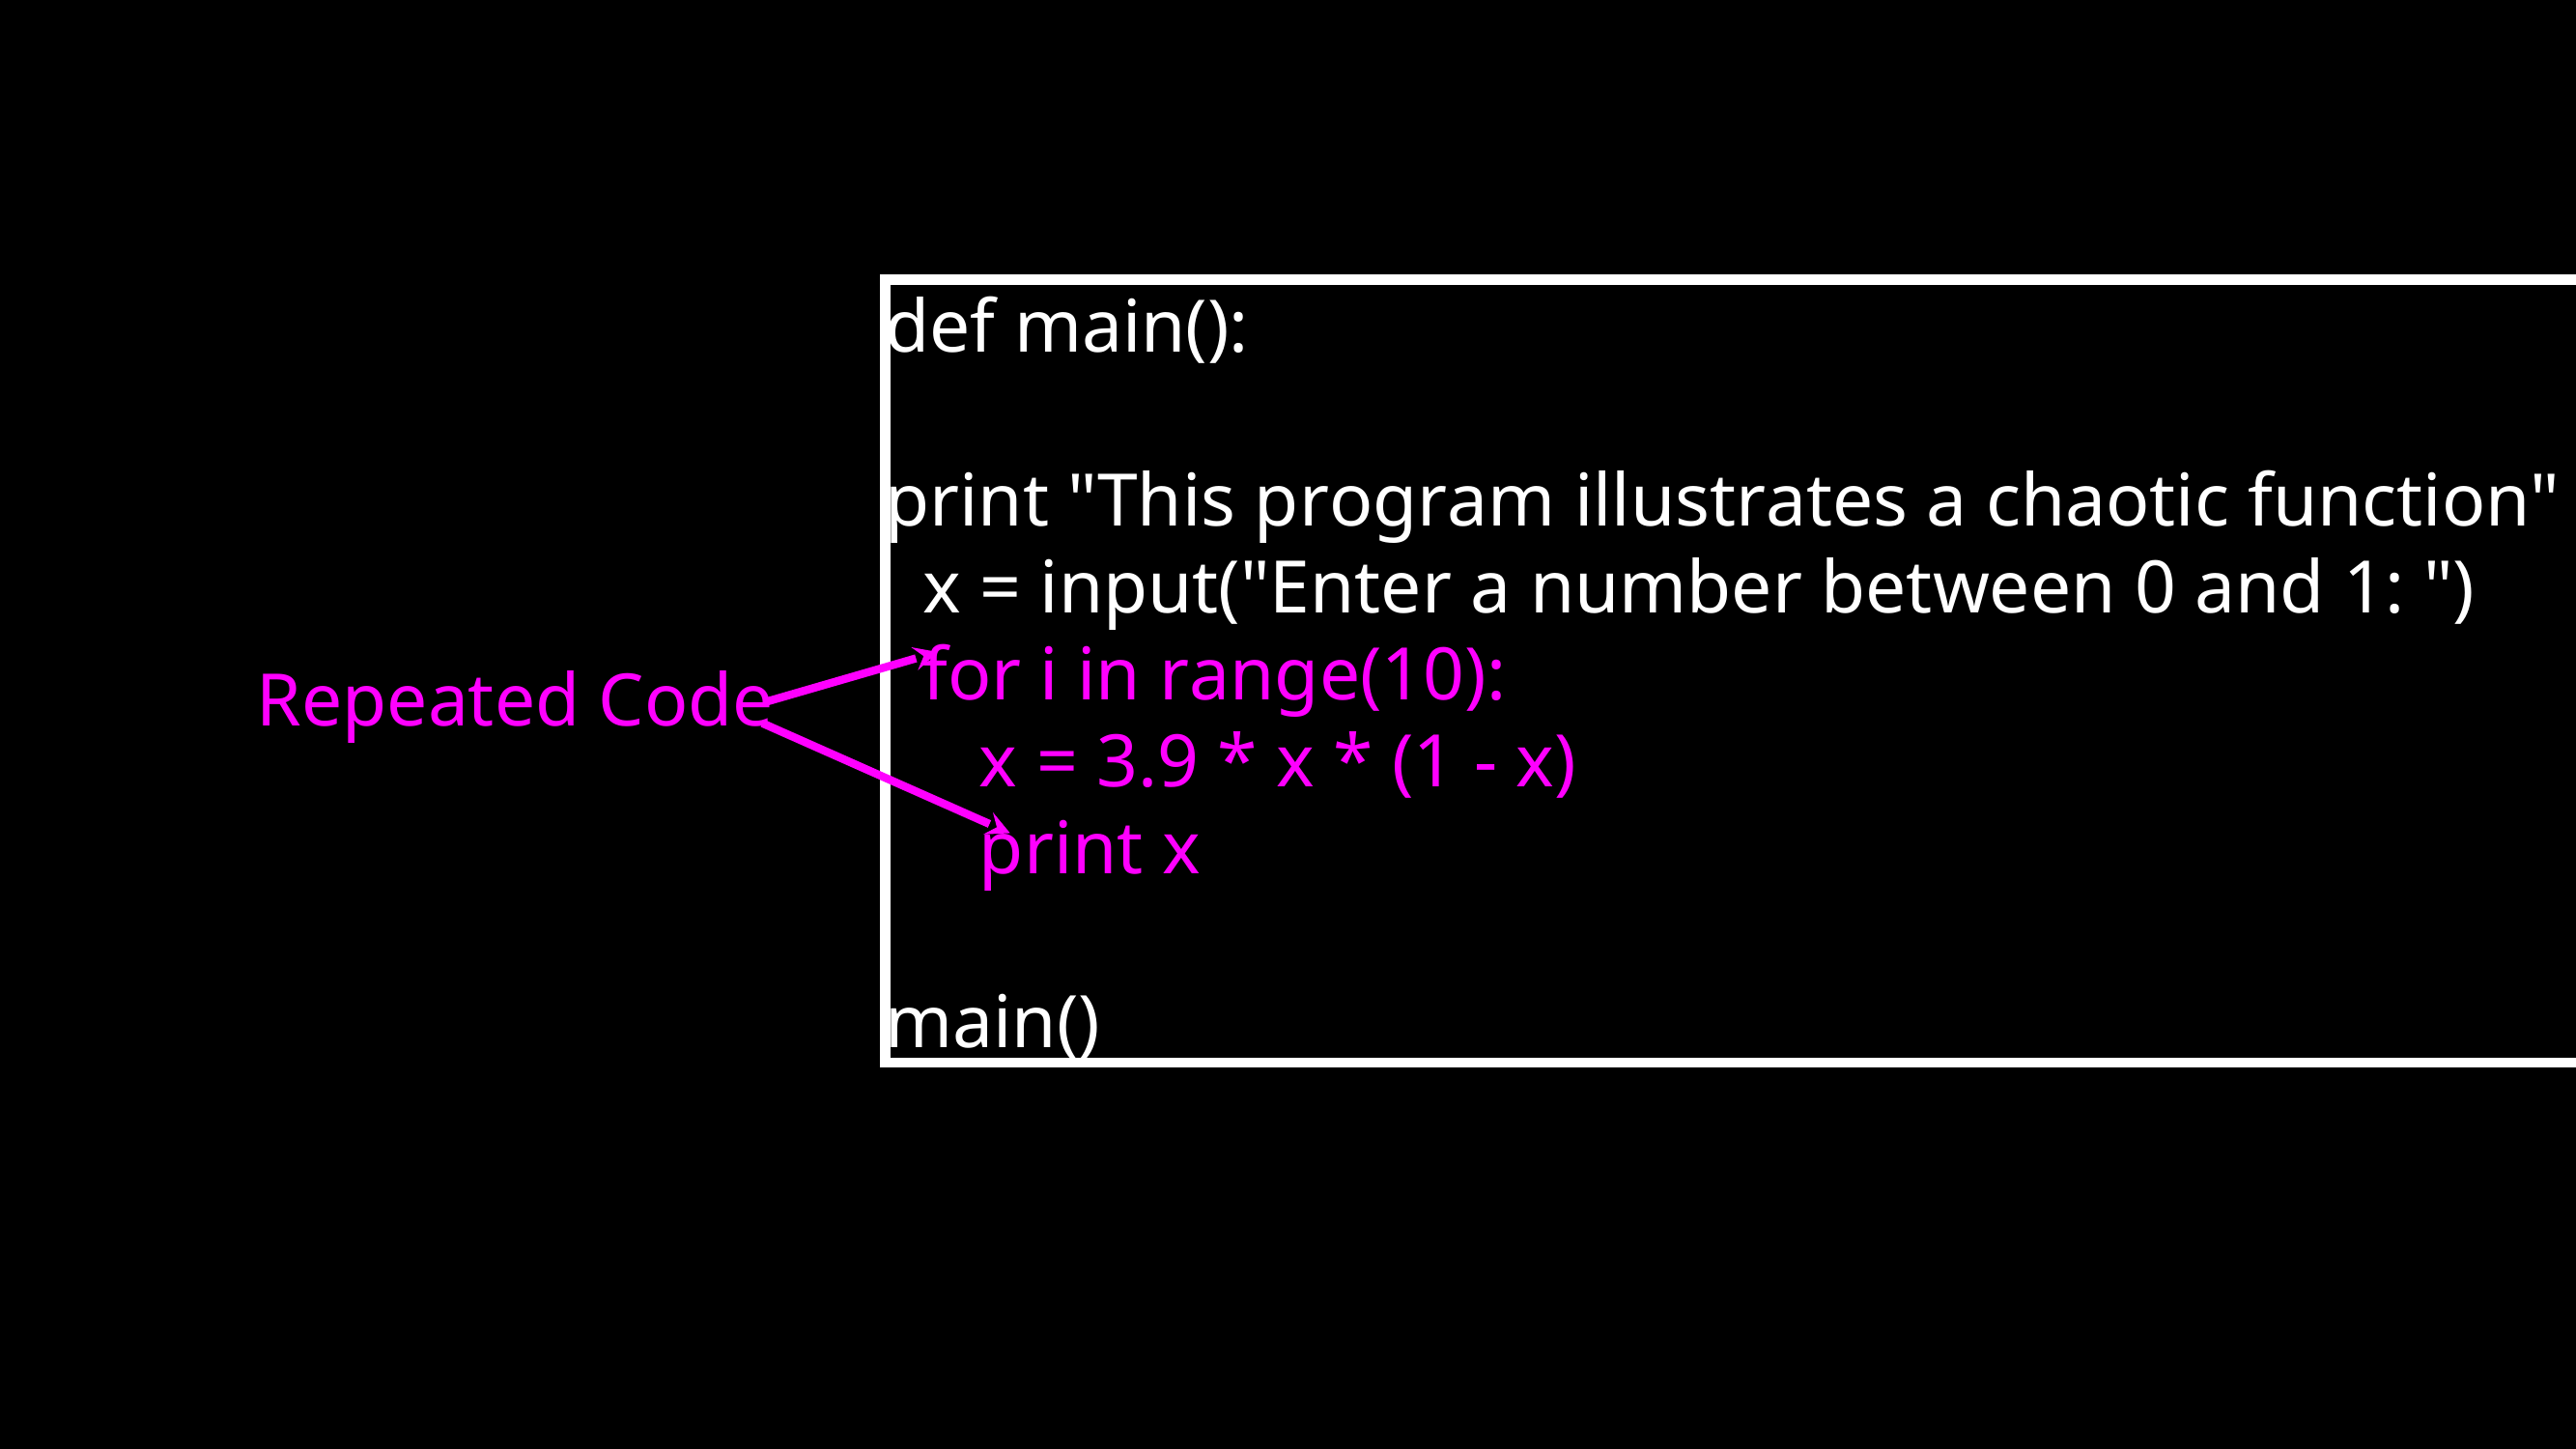

def main():
print "This program illustrates a chaotic function"
 x = input("Enter a number between 0 and 1: ")
 for i in range(10):
 x = 3.9 * x * (1 - x)
 print x
main()
Repeated Code